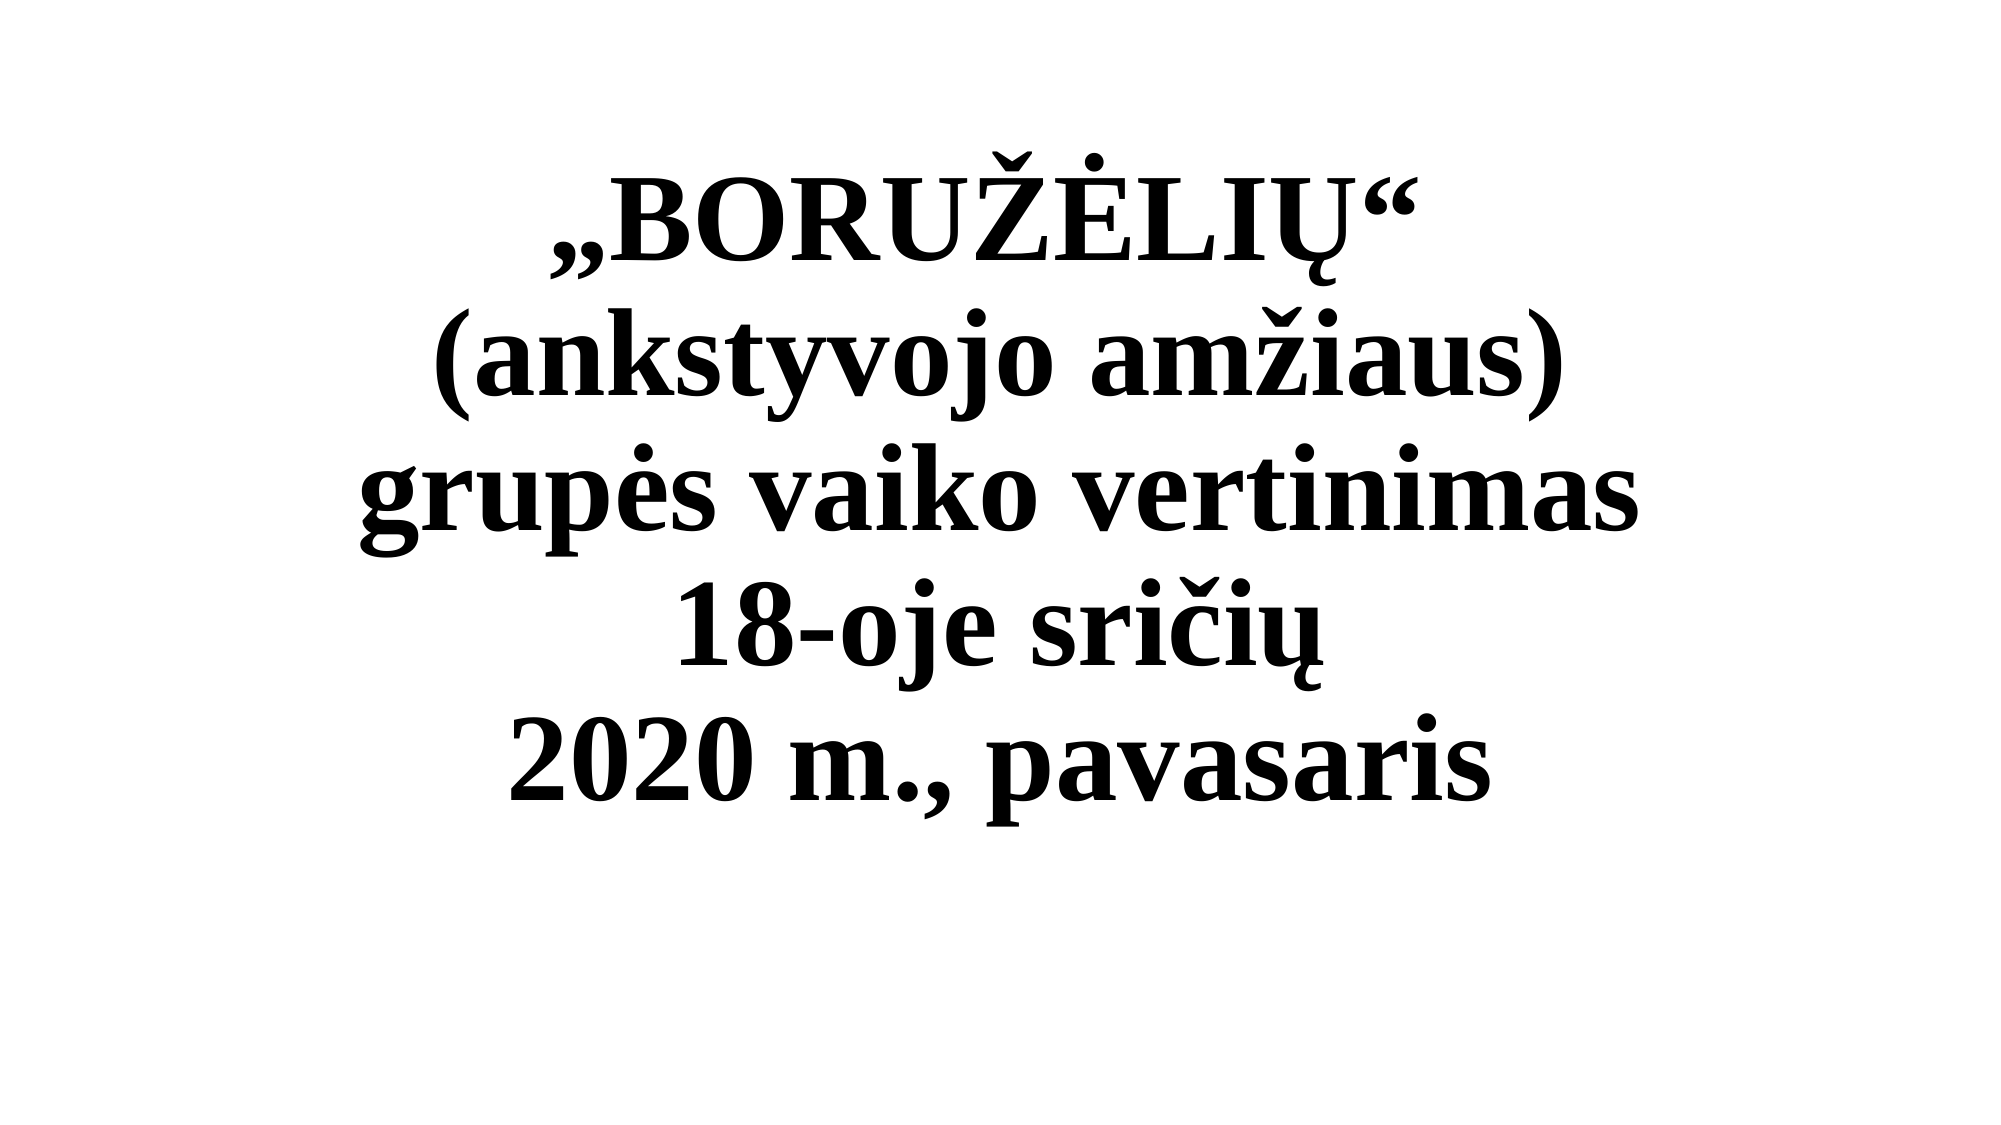

# „BORUŽĖLIŲ“ (ankstyvojo amžiaus) grupės vaiko vertinimas 18-oje sričių 2020 m., pavasaris